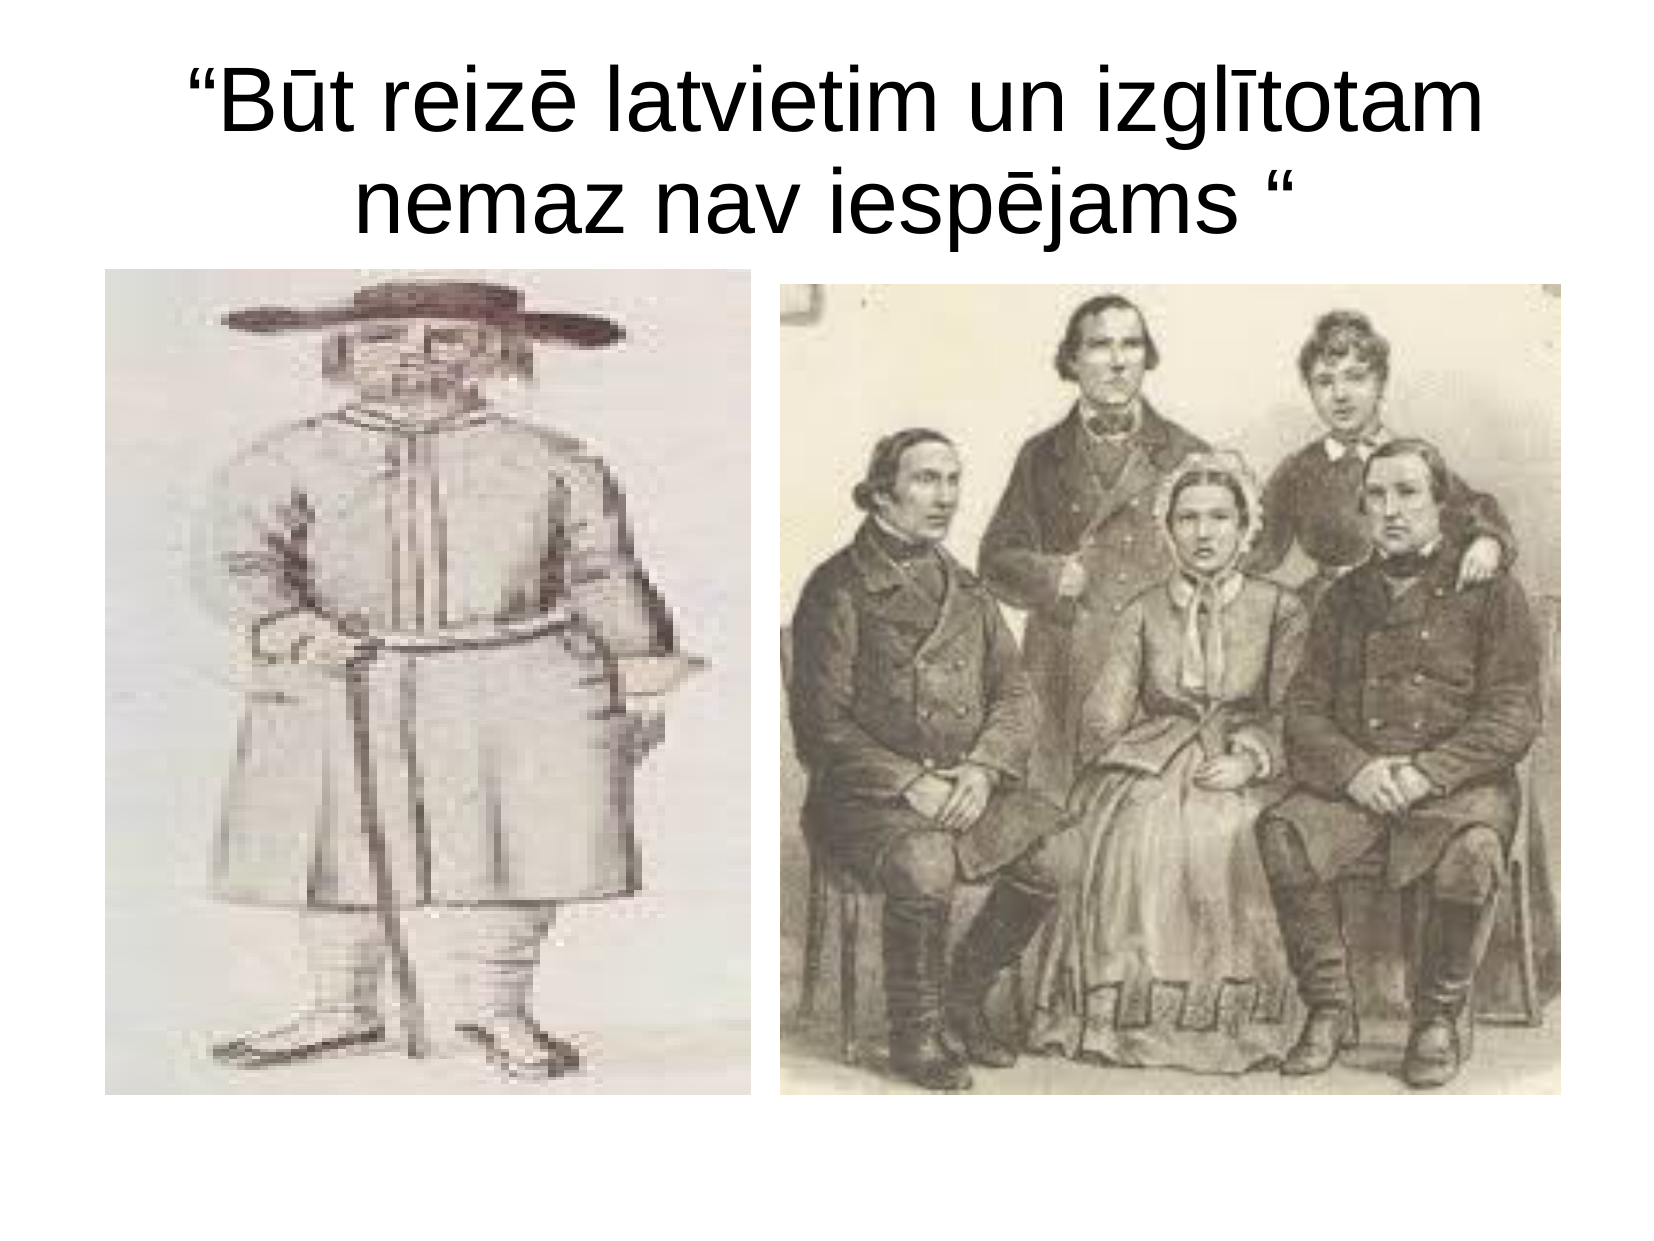

# “Būt reizē latvietim un izglītotam nemaz nav iespējams “